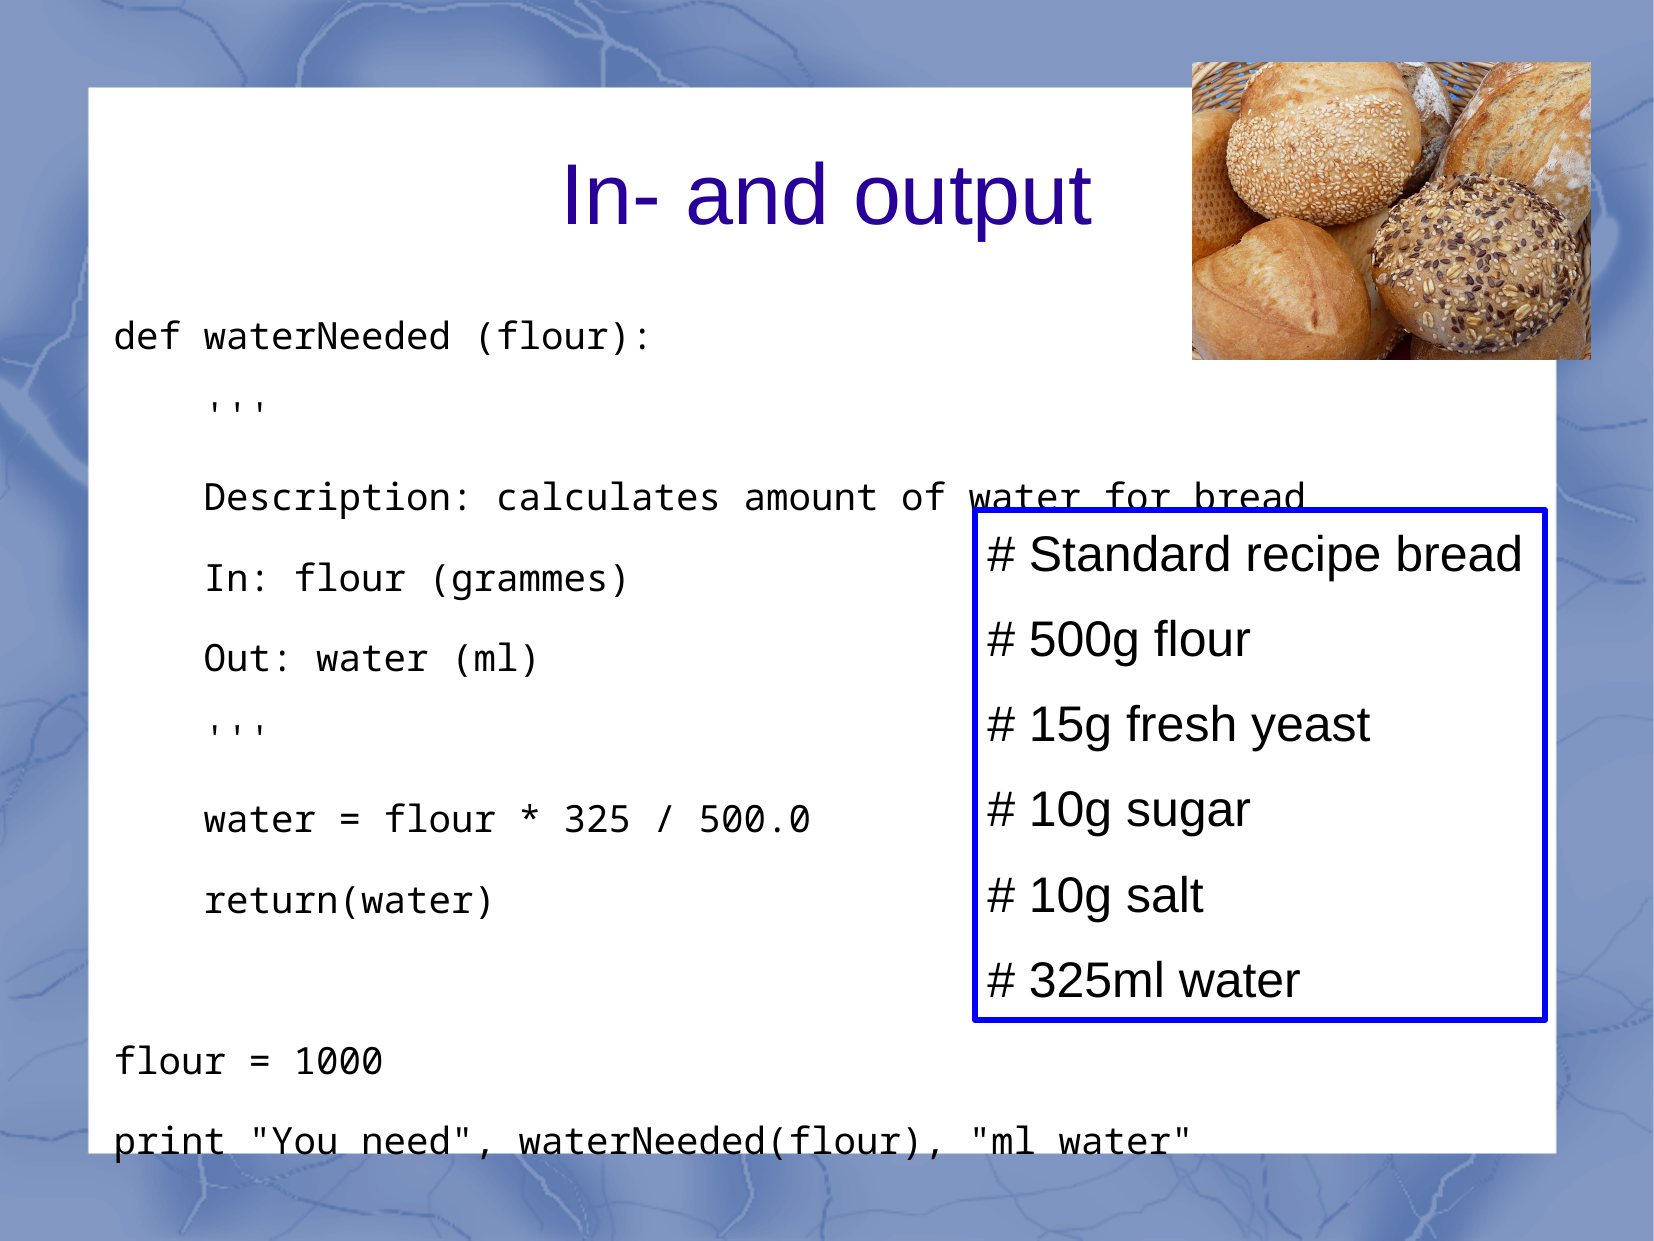

# In- and output
def waterNeeded (flour):
 '''
 Description: calculates amount of water for bread
 In: flour (grammes)
 Out: water (ml)
 '''
 water = flour * 325 / 500.0
 return(water)
flour = 1000
print "You need", waterNeeded(flour), "ml water"
# Standard recipe bread
# 500g flour
# 15g fresh yeast
# 10g sugar
# 10g salt
# 325ml water